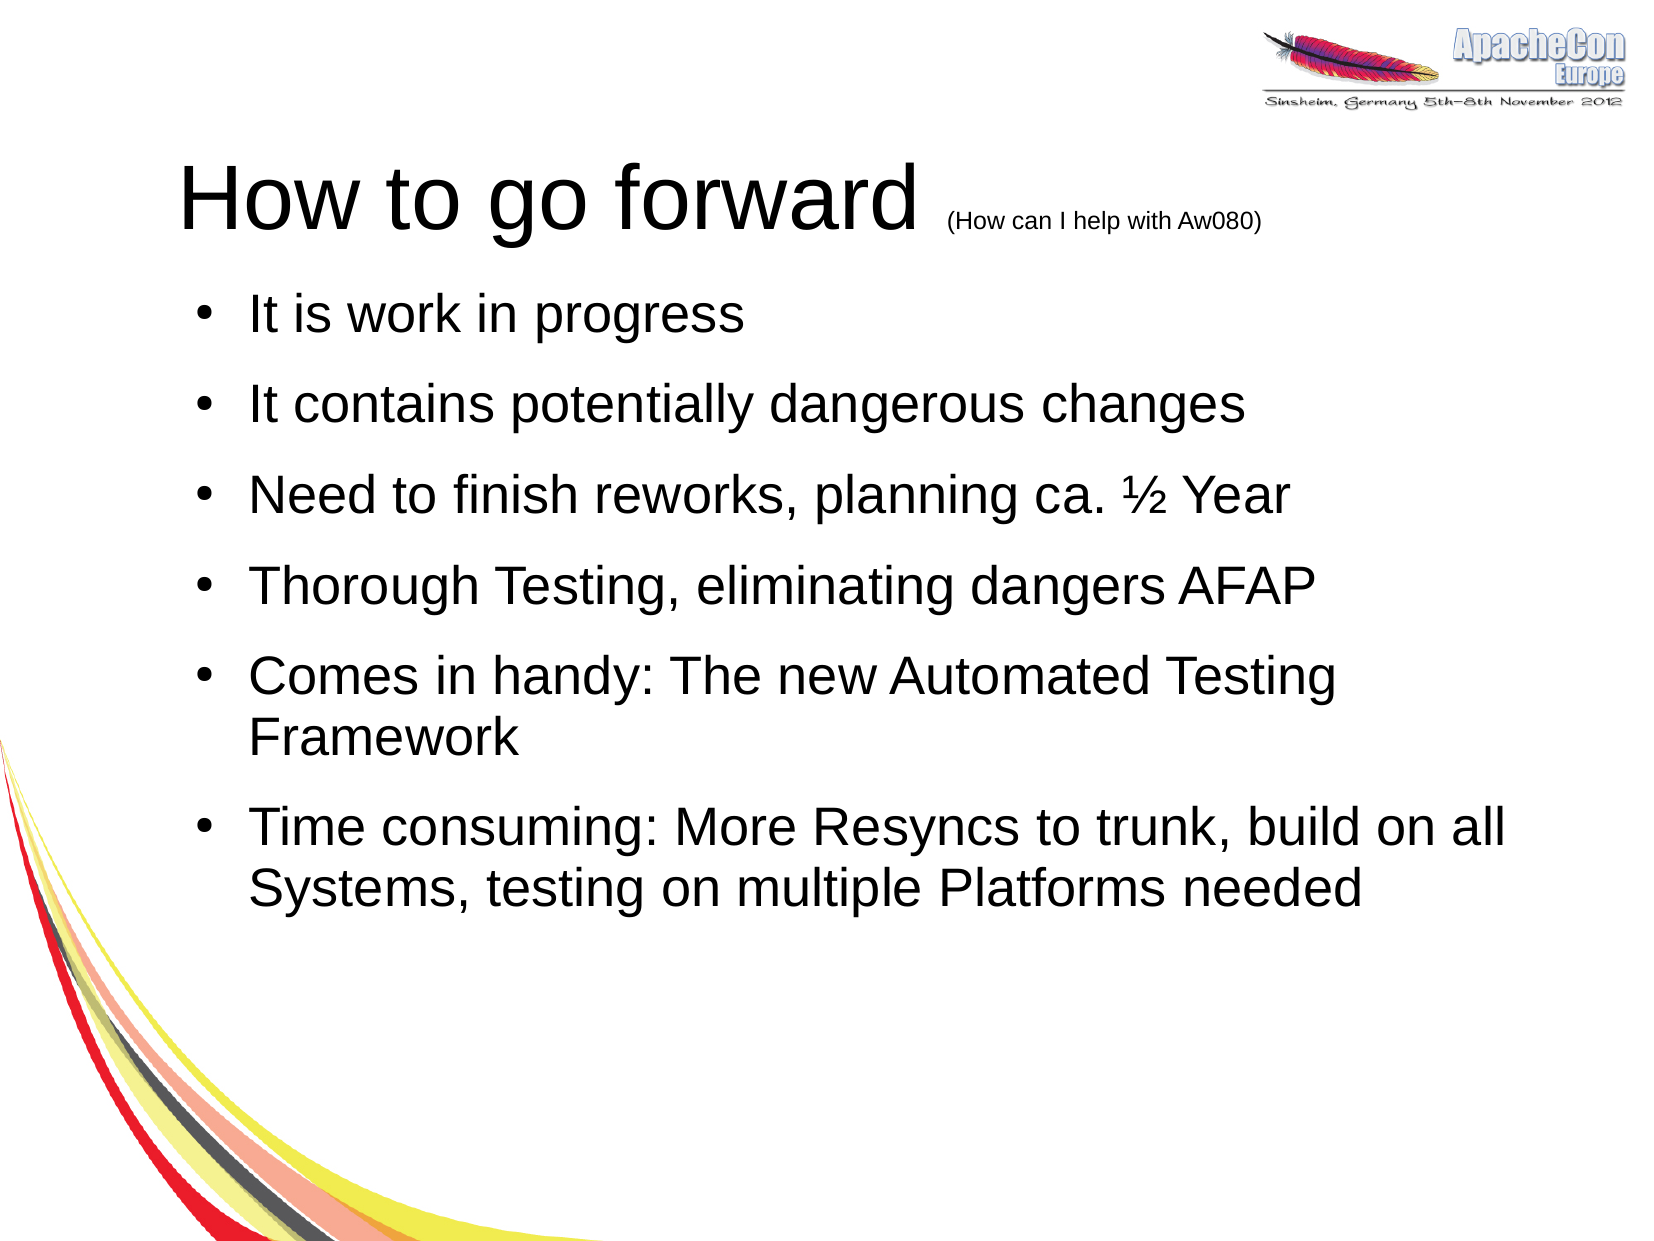

# How to go forward (How can I help with Aw080)
It is work in progress
It contains potentially dangerous changes
Need to finish reworks, planning ca. ½ Year
Thorough Testing, eliminating dangers AFAP
Comes in handy: The new Automated Testing Framework
Time consuming: More Resyncs to trunk, build on all Systems, testing on multiple Platforms needed